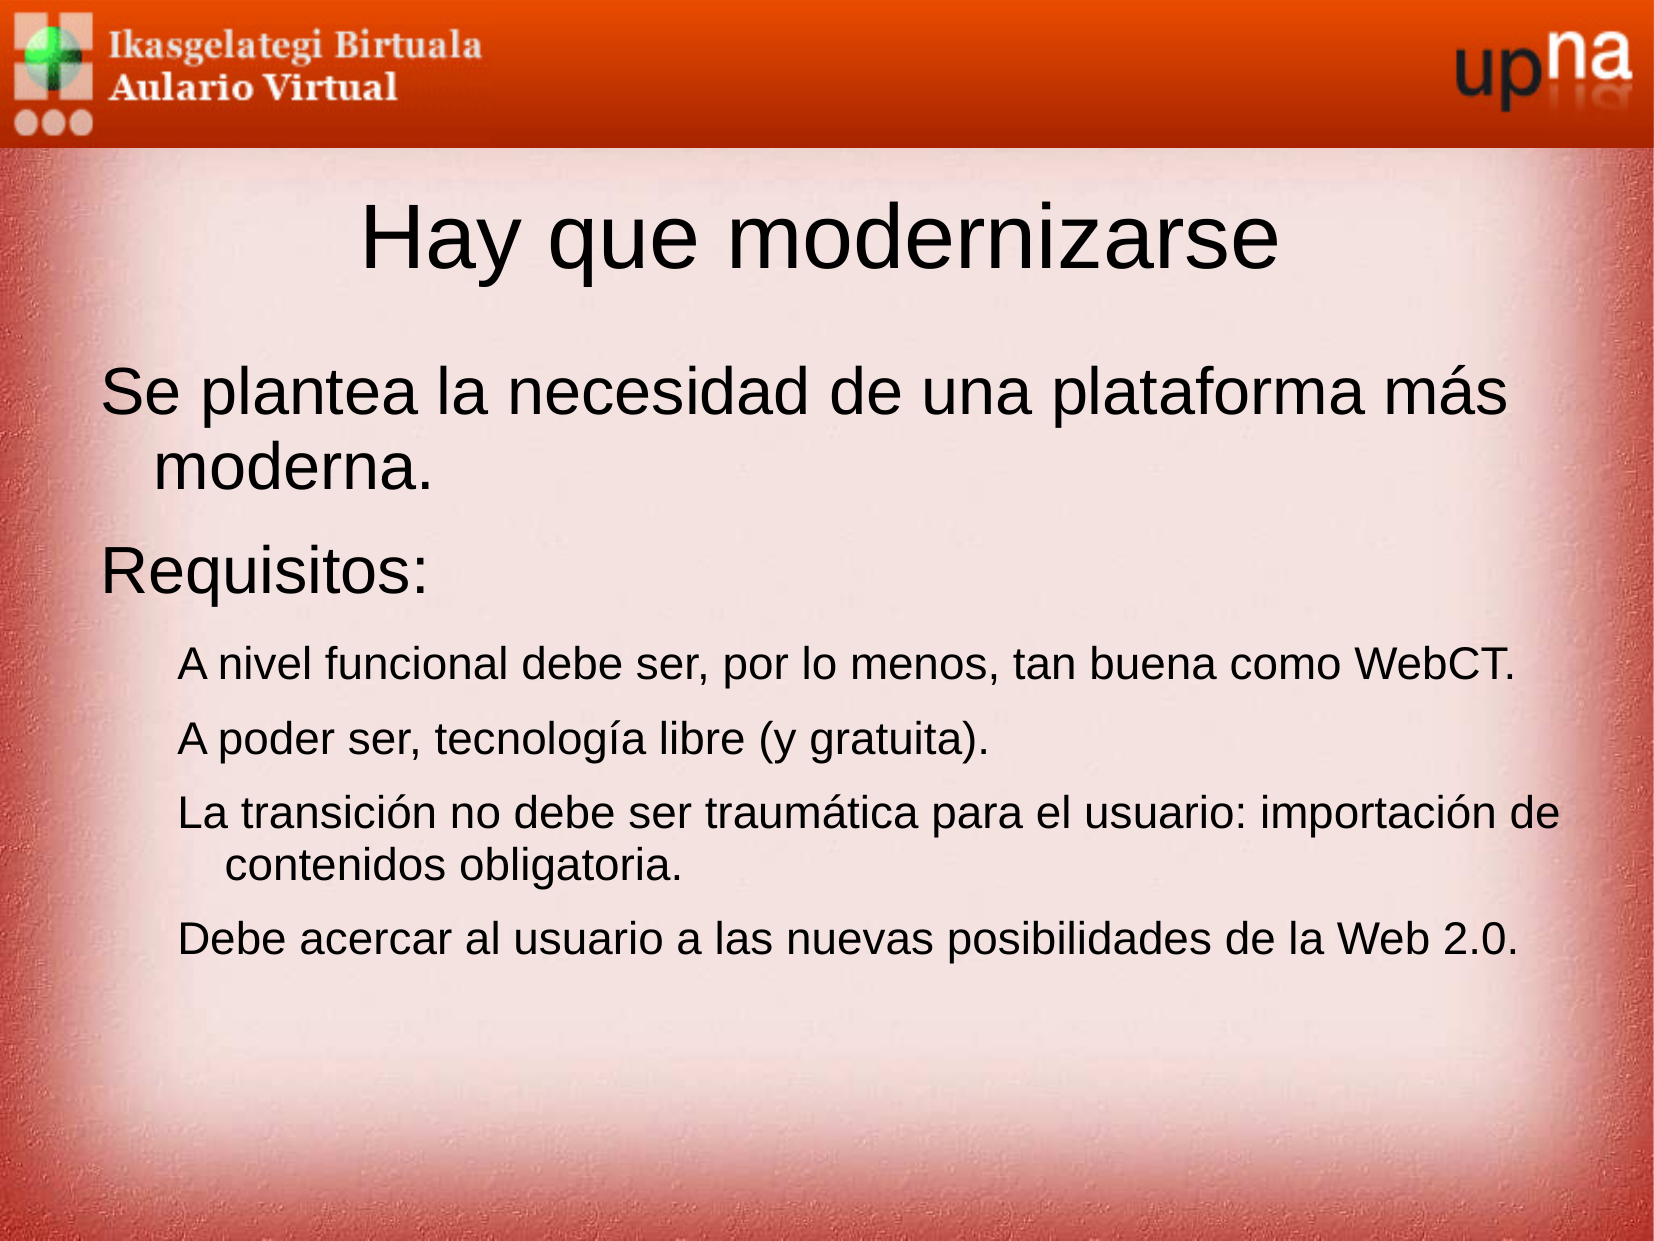

# Hay que modernizarse
Se plantea la necesidad de una plataforma más moderna.
Requisitos:
A nivel funcional debe ser, por lo menos, tan buena como WebCT.
A poder ser, tecnología libre (y gratuita).
La transición no debe ser traumática para el usuario: importación de contenidos obligatoria.
Debe acercar al usuario a las nuevas posibilidades de la Web 2.0.